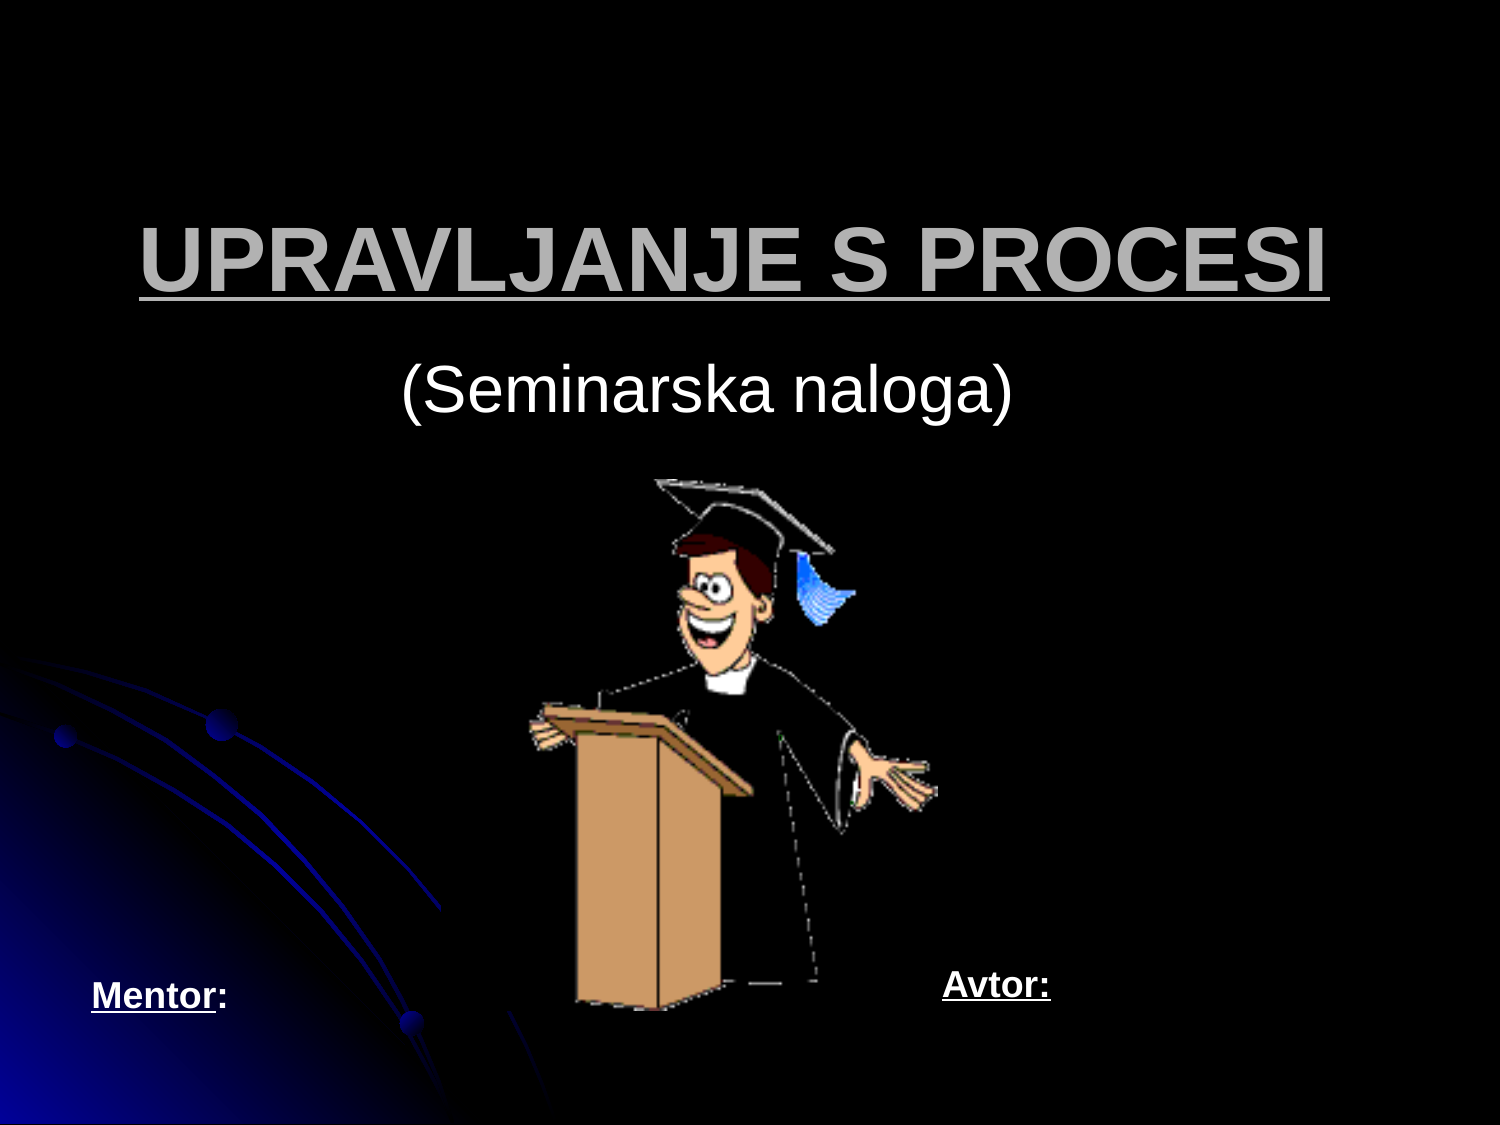

# UPRAVLJANJE S PROCESI
(Seminarska naloga)
Avtor:
Mentor: